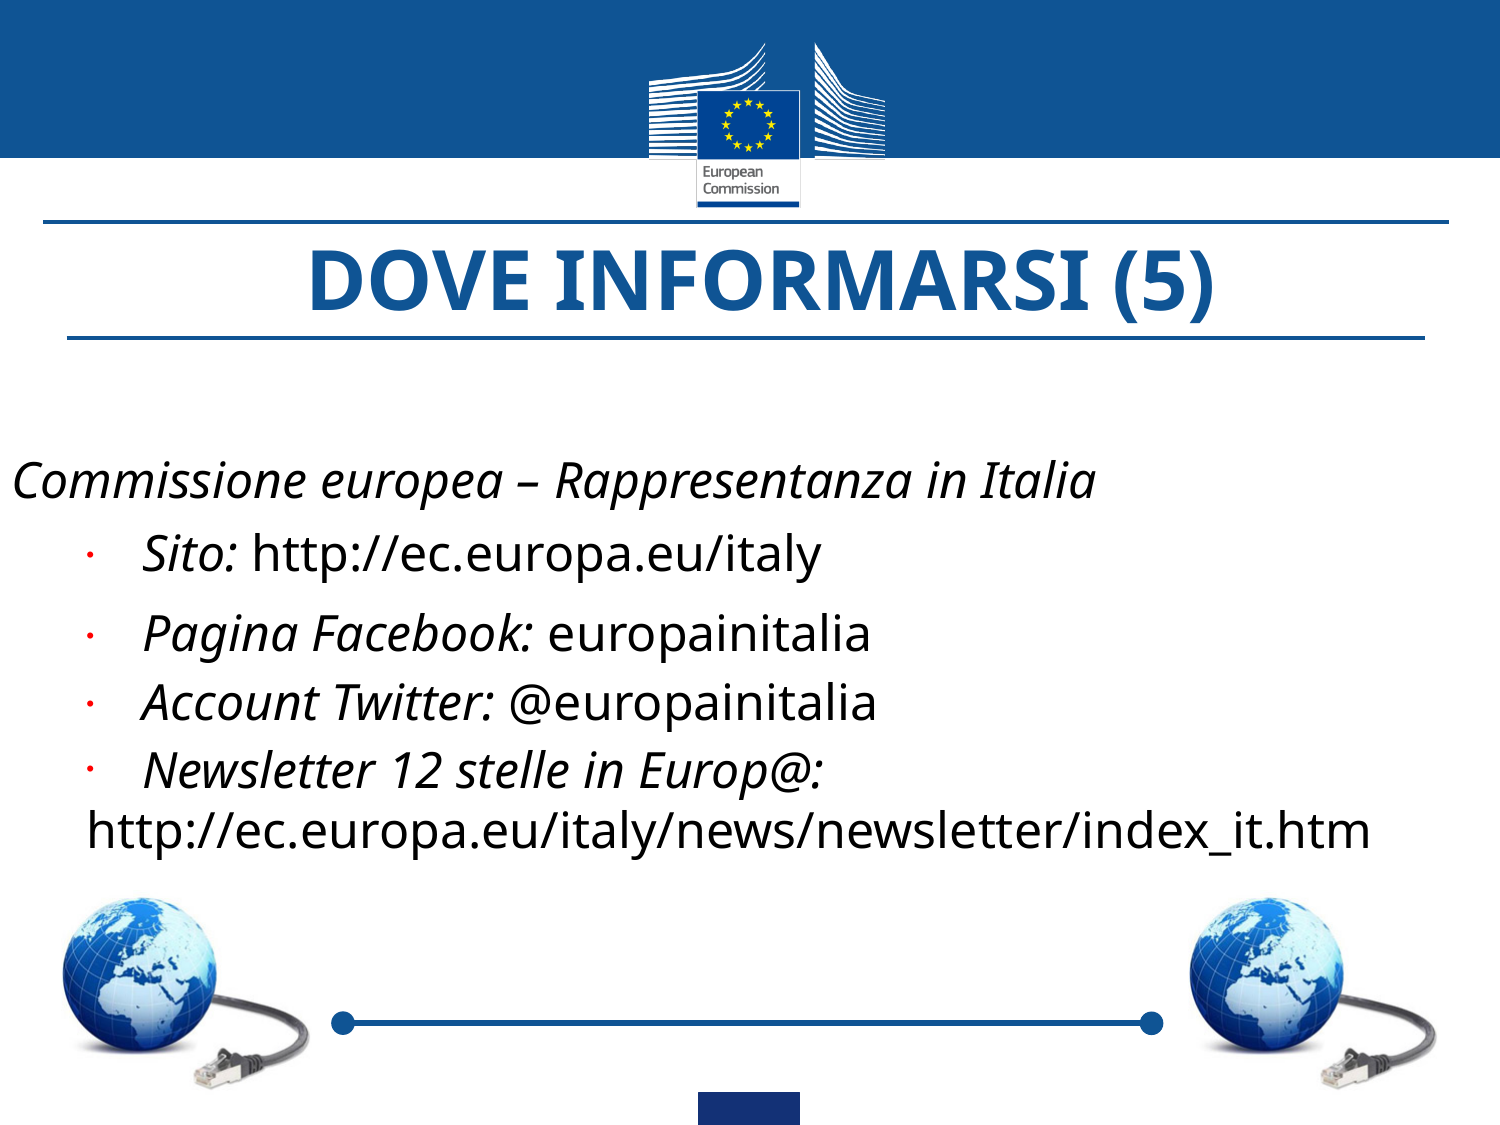

# DOVE INFORMARSI (5)
Commissione europea – Rappresentanza in Italia
Sito: http://ec.europa.eu/italy
Pagina Facebook: europainitalia
Account Twitter: @europainitalia
Newsletter 12 stelle in Europ@:
http://ec.europa.eu/italy/news/newsletter/index_it.htm